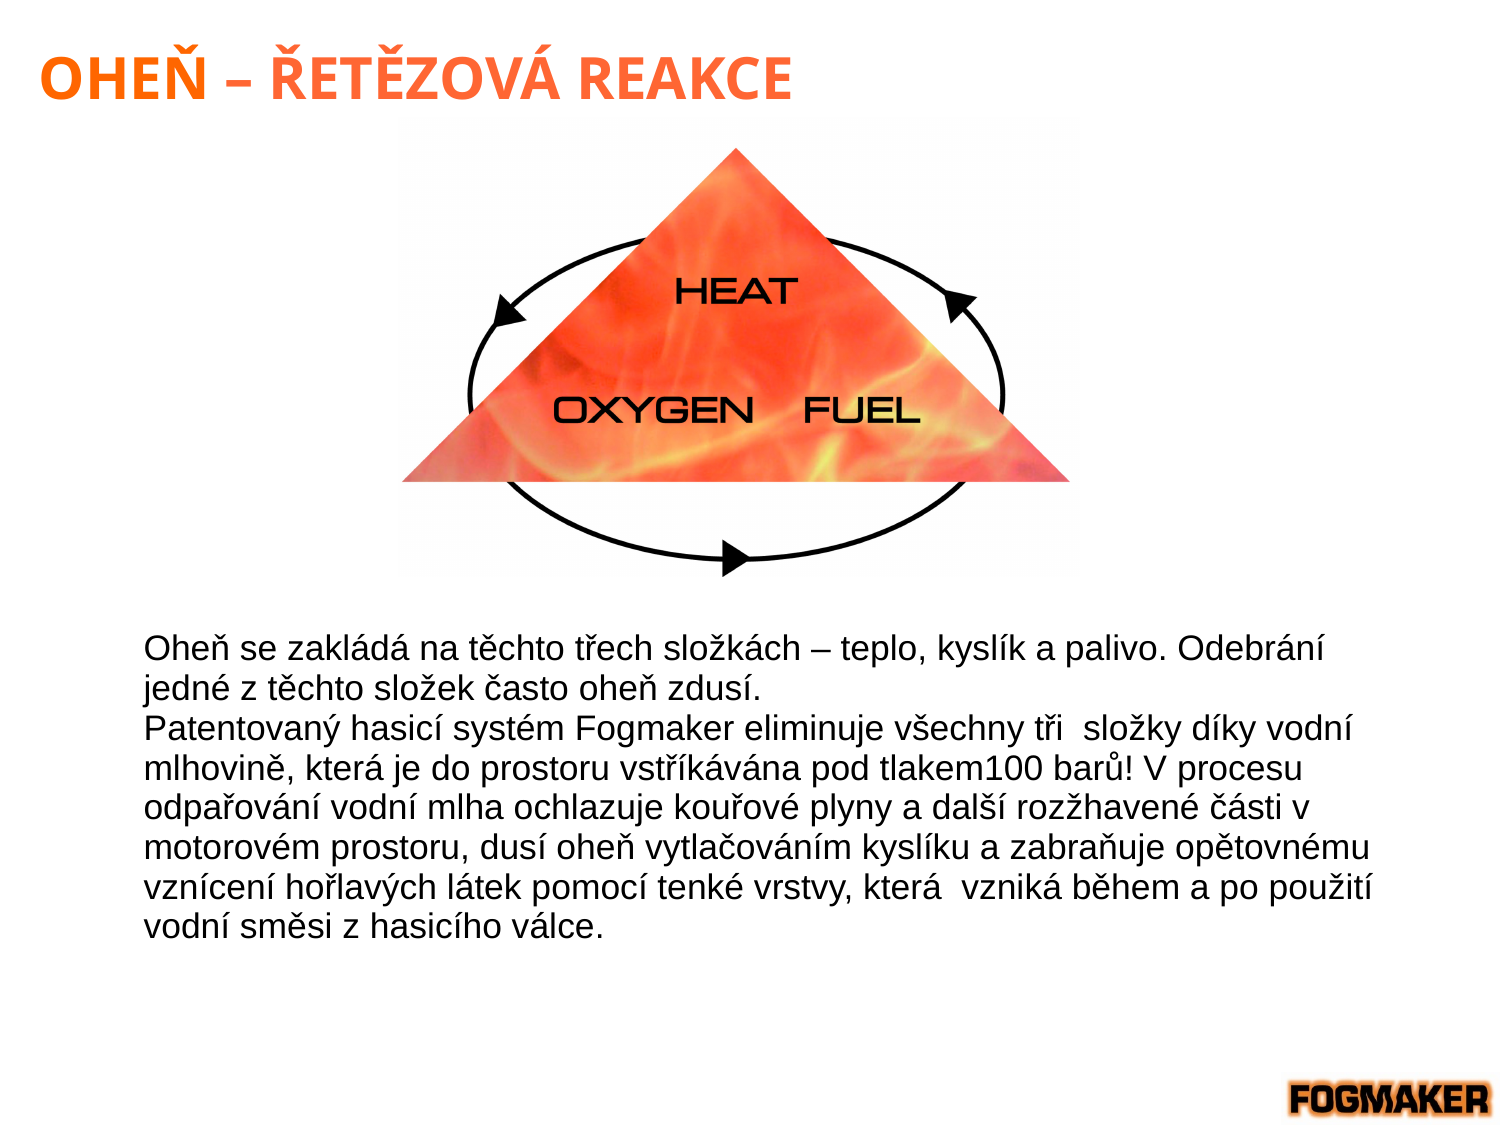

OHEŇ – ŘETĚZOVÁ REAKCE
Oheň se zakládá na těchto třech složkách – teplo, kyslík a palivo. Odebrání jedné z těchto složek často oheň zdusí.
Patentovaný hasicí systém Fogmaker eliminuje všechny tři složky díky vodní mlhovině, která je do prostoru vstříkávána pod tlakem100 barů! V procesu odpařování vodní mlha ochlazuje kouřové plyny a další rozžhavené části v motorovém prostoru, dusí oheň vytlačováním kyslíku a zabraňuje opětovnému vznícení hořlavých látek pomocí tenké vrstvy, která vzniká během a po použití vodní směsi z hasicího válce.